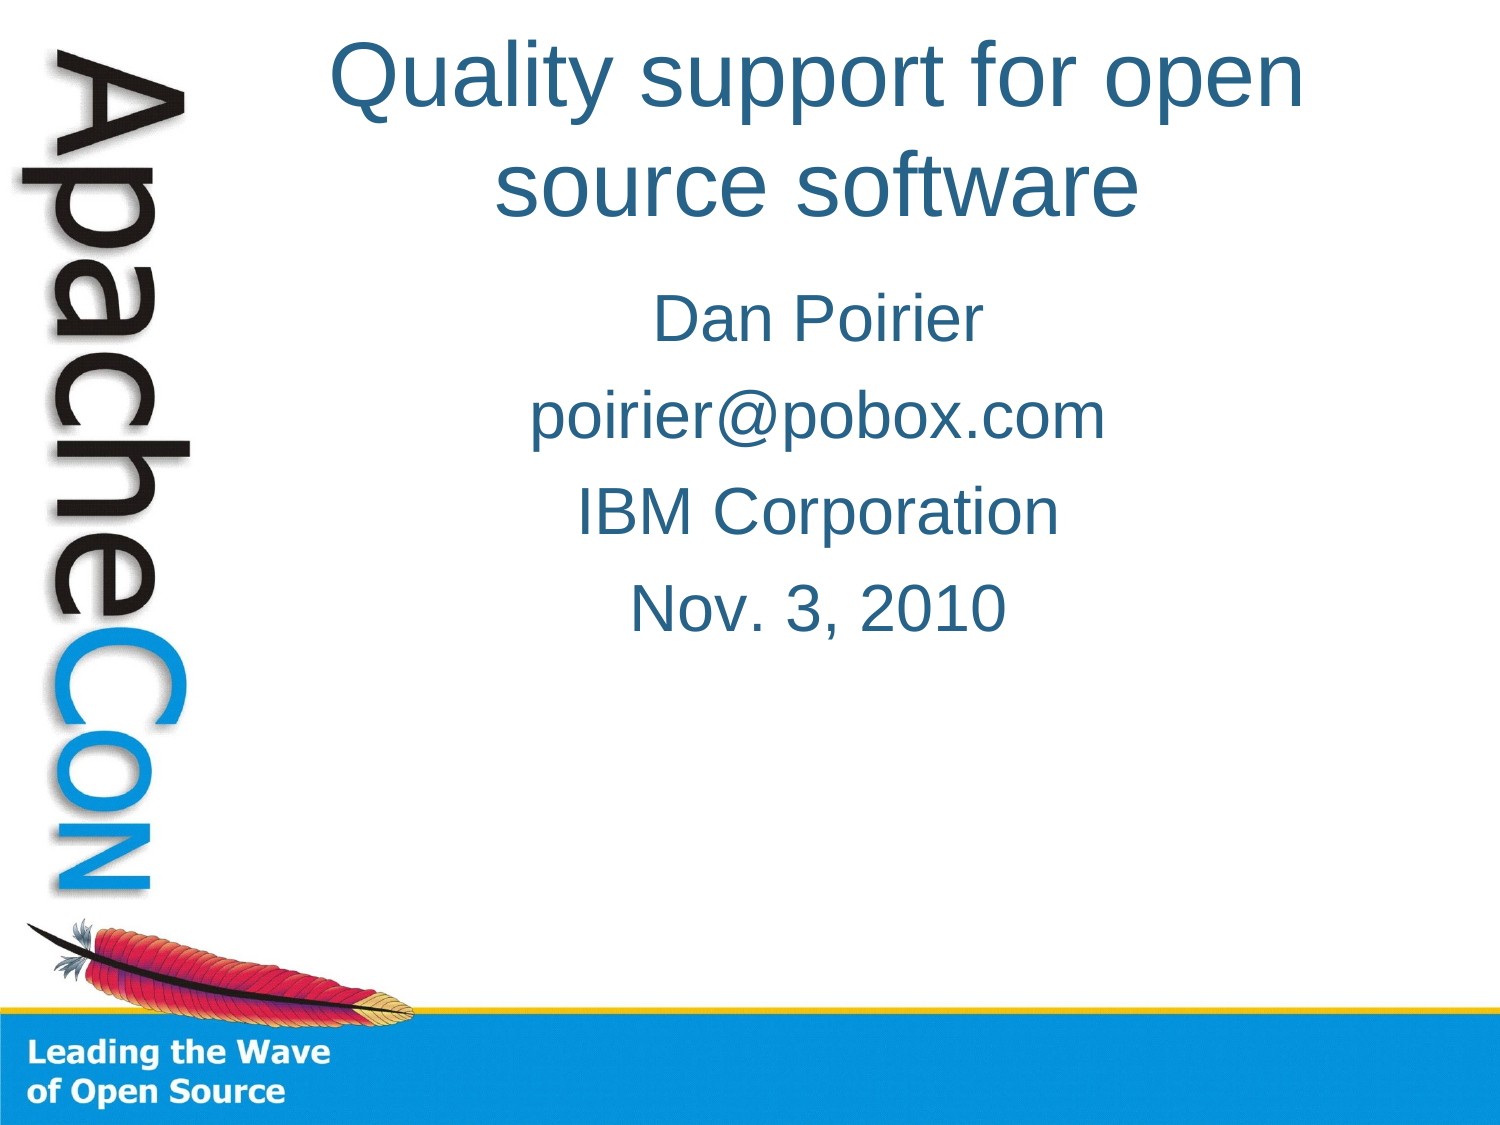

# Quality support for open source software
Dan Poirier
poirier@pobox.com
IBM Corporation
Nov. 3, 2010